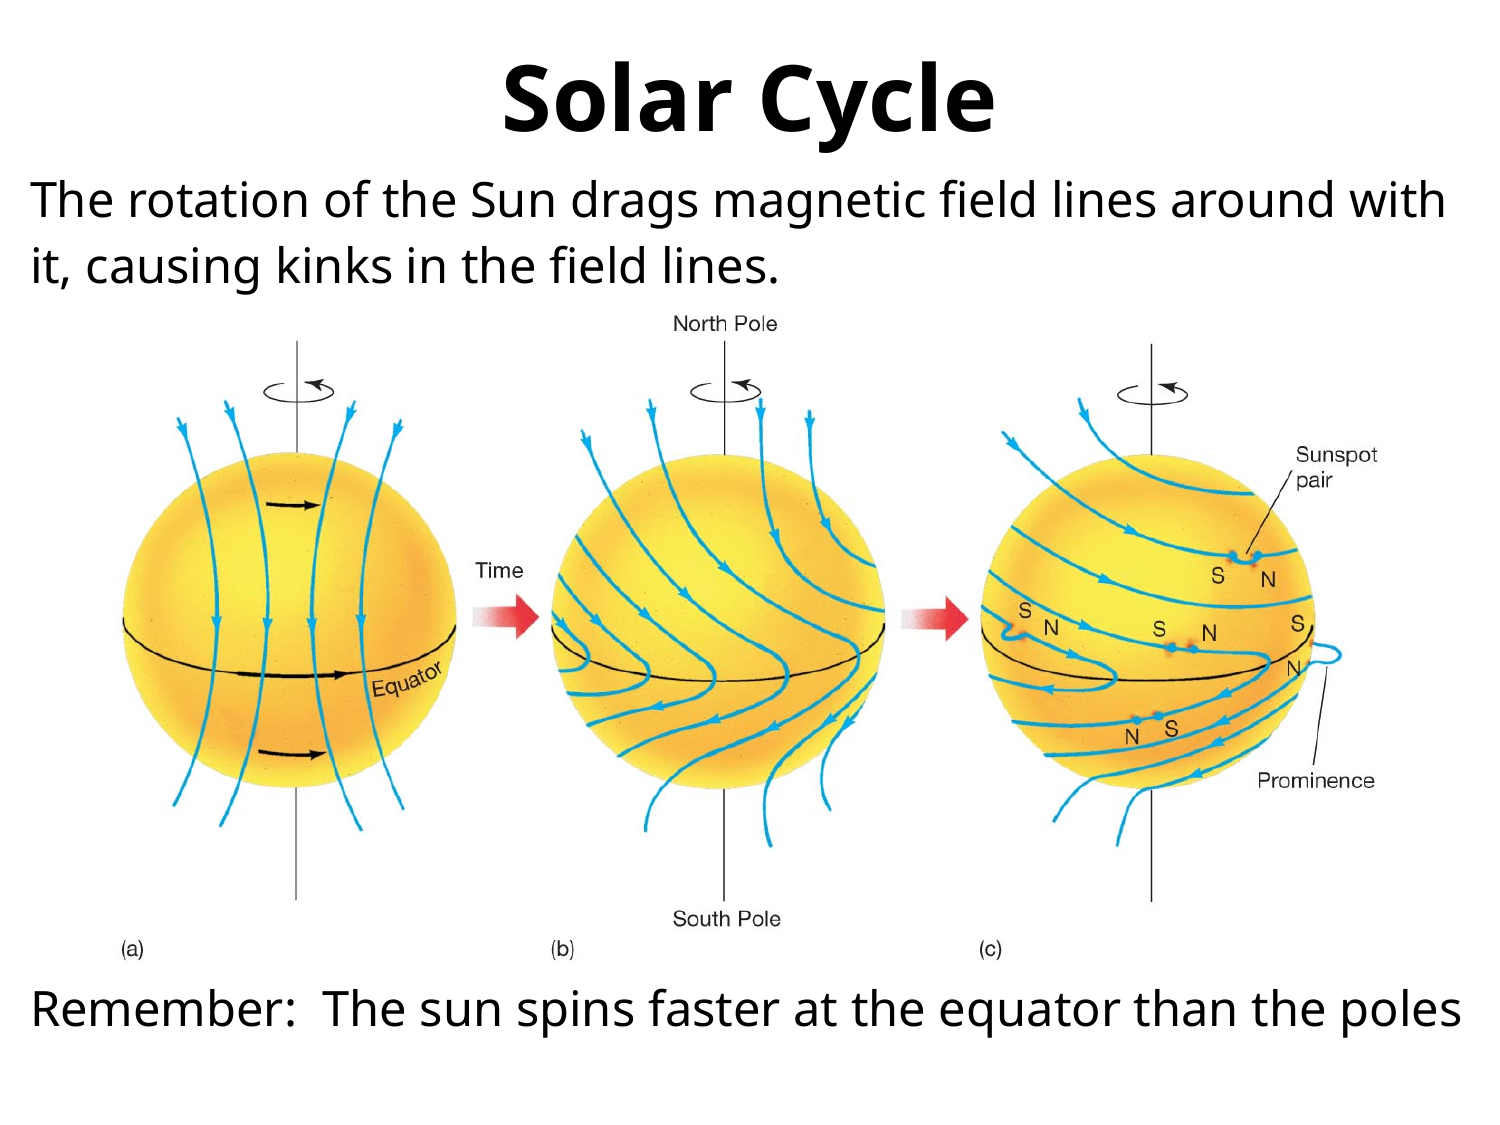

# Solar Cycle
The rotation of the Sun drags magnetic field lines around with it, causing kinks in the field lines.
Remember: The sun spins faster at the equator than the poles